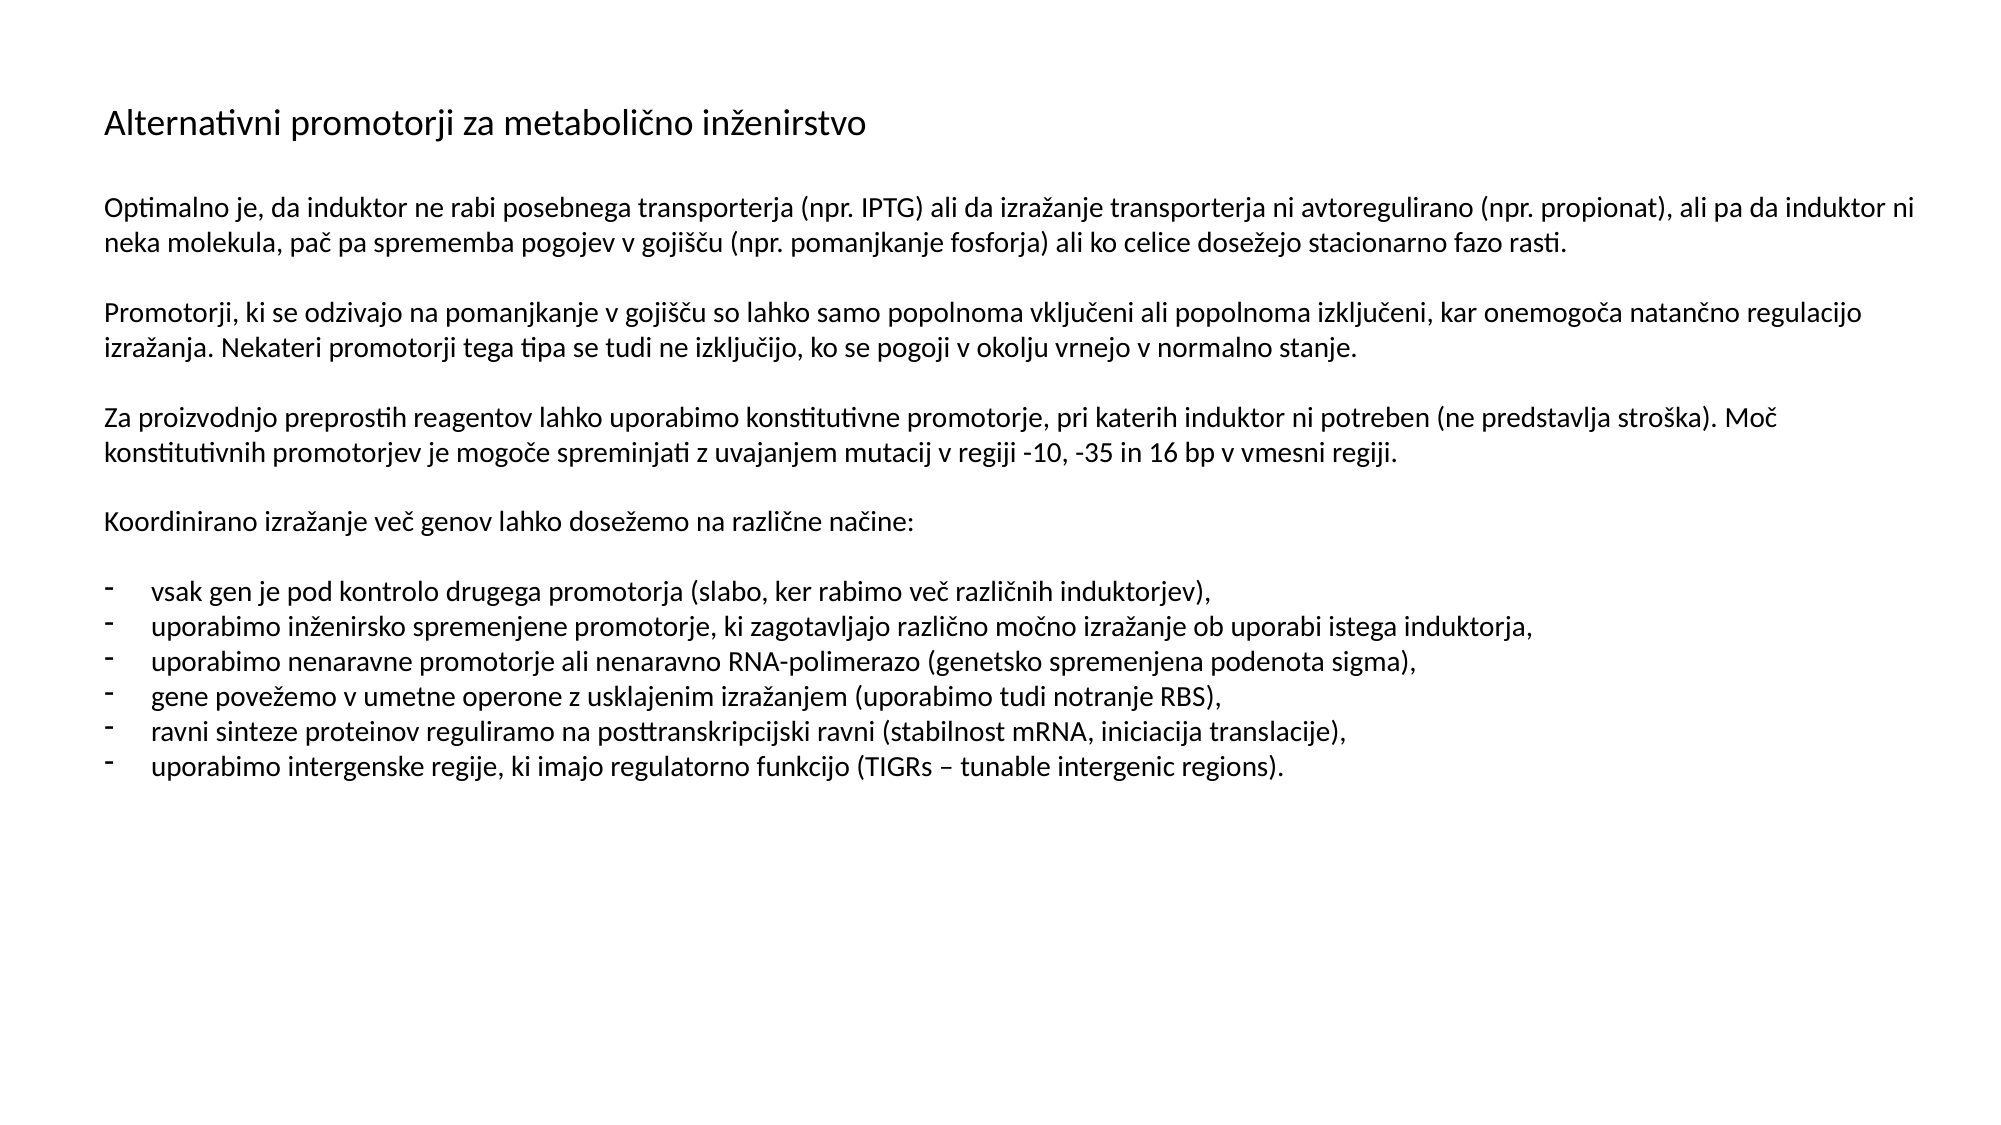

Alternativni promotorji za metabolično inženirstvo
Optimalno je, da induktor ne rabi posebnega transporterja (npr. IPTG) ali da izražanje transporterja ni avtoregulirano (npr. propionat), ali pa da induktor ni neka molekula, pač pa sprememba pogojev v gojišču (npr. pomanjkanje fosforja) ali ko celice dosežejo stacionarno fazo rasti.
Promotorji, ki se odzivajo na pomanjkanje v gojišču so lahko samo popolnoma vključeni ali popolnoma izključeni, kar onemogoča natančno regulacijo izražanja. Nekateri promotorji tega tipa se tudi ne izključijo, ko se pogoji v okolju vrnejo v normalno stanje.
Za proizvodnjo preprostih reagentov lahko uporabimo konstitutivne promotorje, pri katerih induktor ni potreben (ne predstavlja stroška). Moč konstitutivnih promotorjev je mogoče spreminjati z uvajanjem mutacij v regiji -10, -35 in 16 bp v vmesni regiji.
Koordinirano izražanje več genov lahko dosežemo na različne načine:
vsak gen je pod kontrolo drugega promotorja (slabo, ker rabimo več različnih induktorjev),
uporabimo inženirsko spremenjene promotorje, ki zagotavljajo različno močno izražanje ob uporabi istega induktorja,
uporabimo nenaravne promotorje ali nenaravno RNA-polimerazo (genetsko spremenjena podenota sigma),
gene povežemo v umetne operone z usklajenim izražanjem (uporabimo tudi notranje RBS),
ravni sinteze proteinov reguliramo na posttranskripcijski ravni (stabilnost mRNA, iniciacija translacije),
uporabimo intergenske regije, ki imajo regulatorno funkcijo (TIGRs – tunable intergenic regions).